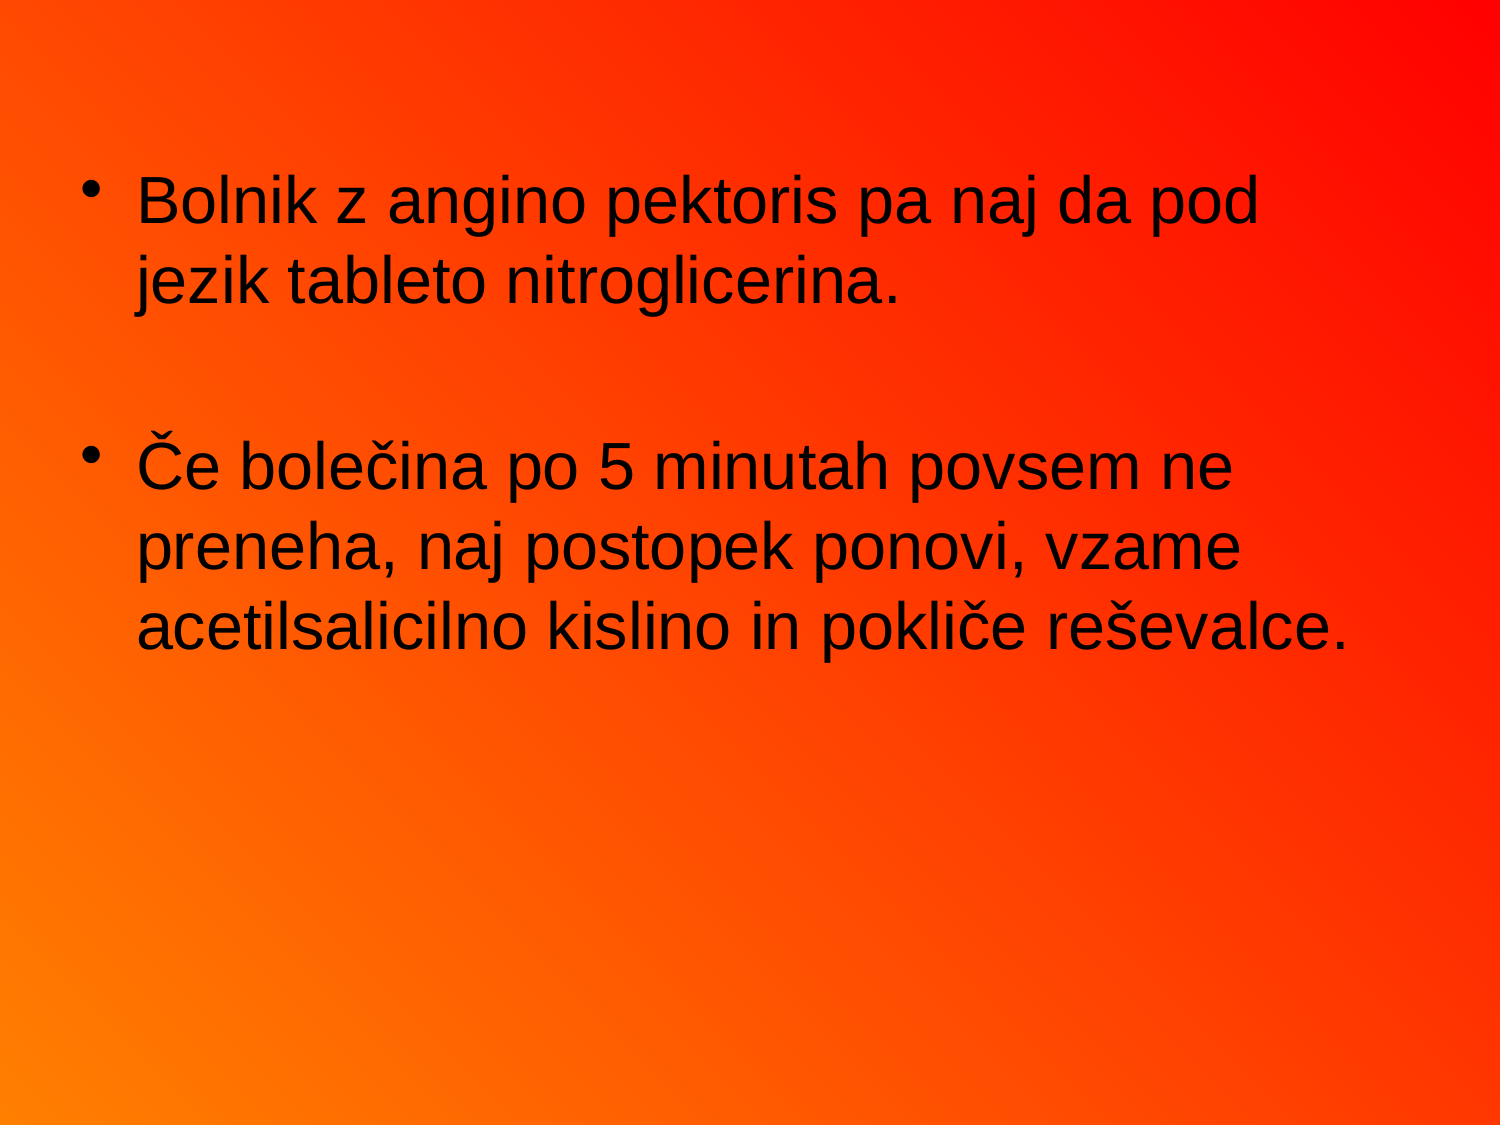

# Bolnik z angino pektoris pa naj da pod jezik tableto nitroglicerina.
Če bolečina po 5 minutah povsem ne preneha, naj postopek ponovi, vzame acetilsalicilno kislino in pokliče reševalce.